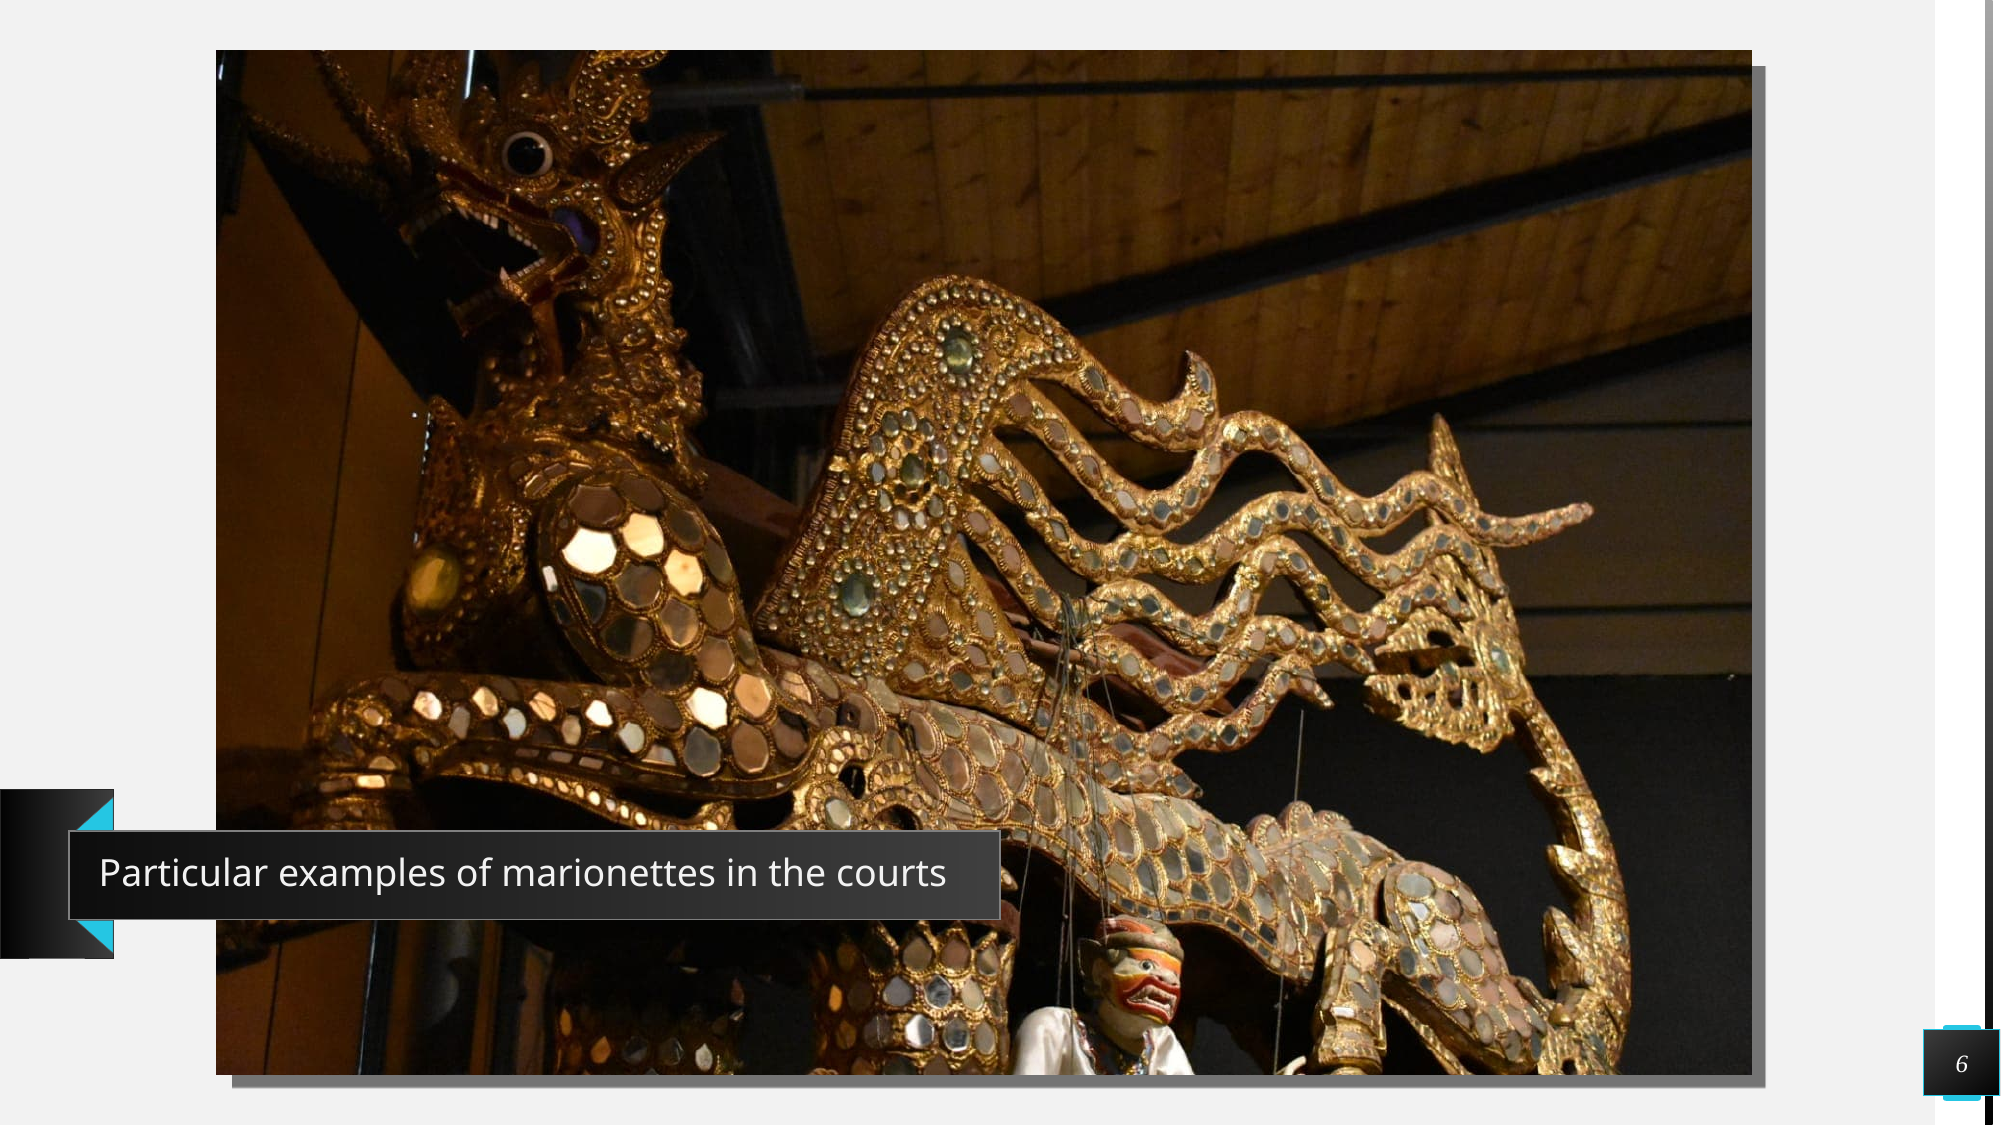

# Particular examples of marionettes in the courts